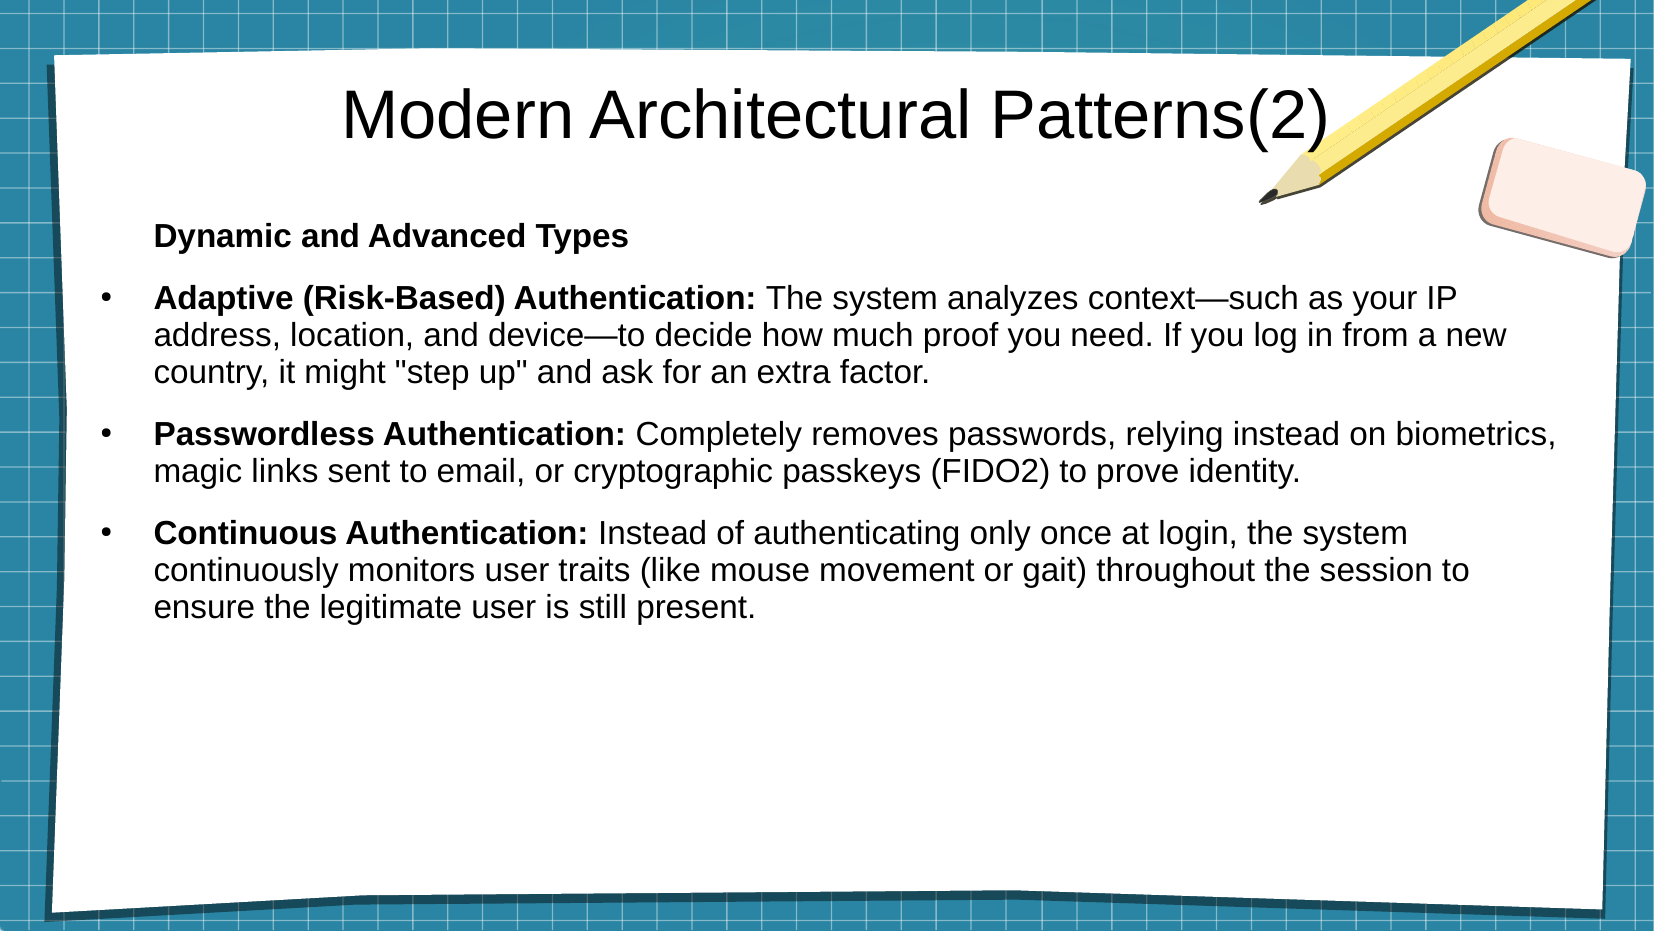

# Modern Architectural Patterns(2)
Dynamic and Advanced Types
Adaptive (Risk-Based) Authentication: The system analyzes context—such as your IP address, location, and device—to decide how much proof you need. If you log in from a new country, it might "step up" and ask for an extra factor.
Passwordless Authentication: Completely removes passwords, relying instead on biometrics, magic links sent to email, or cryptographic passkeys (FIDO2) to prove identity.
Continuous Authentication: Instead of authenticating only once at login, the system continuously monitors user traits (like mouse movement or gait) throughout the session to ensure the legitimate user is still present.